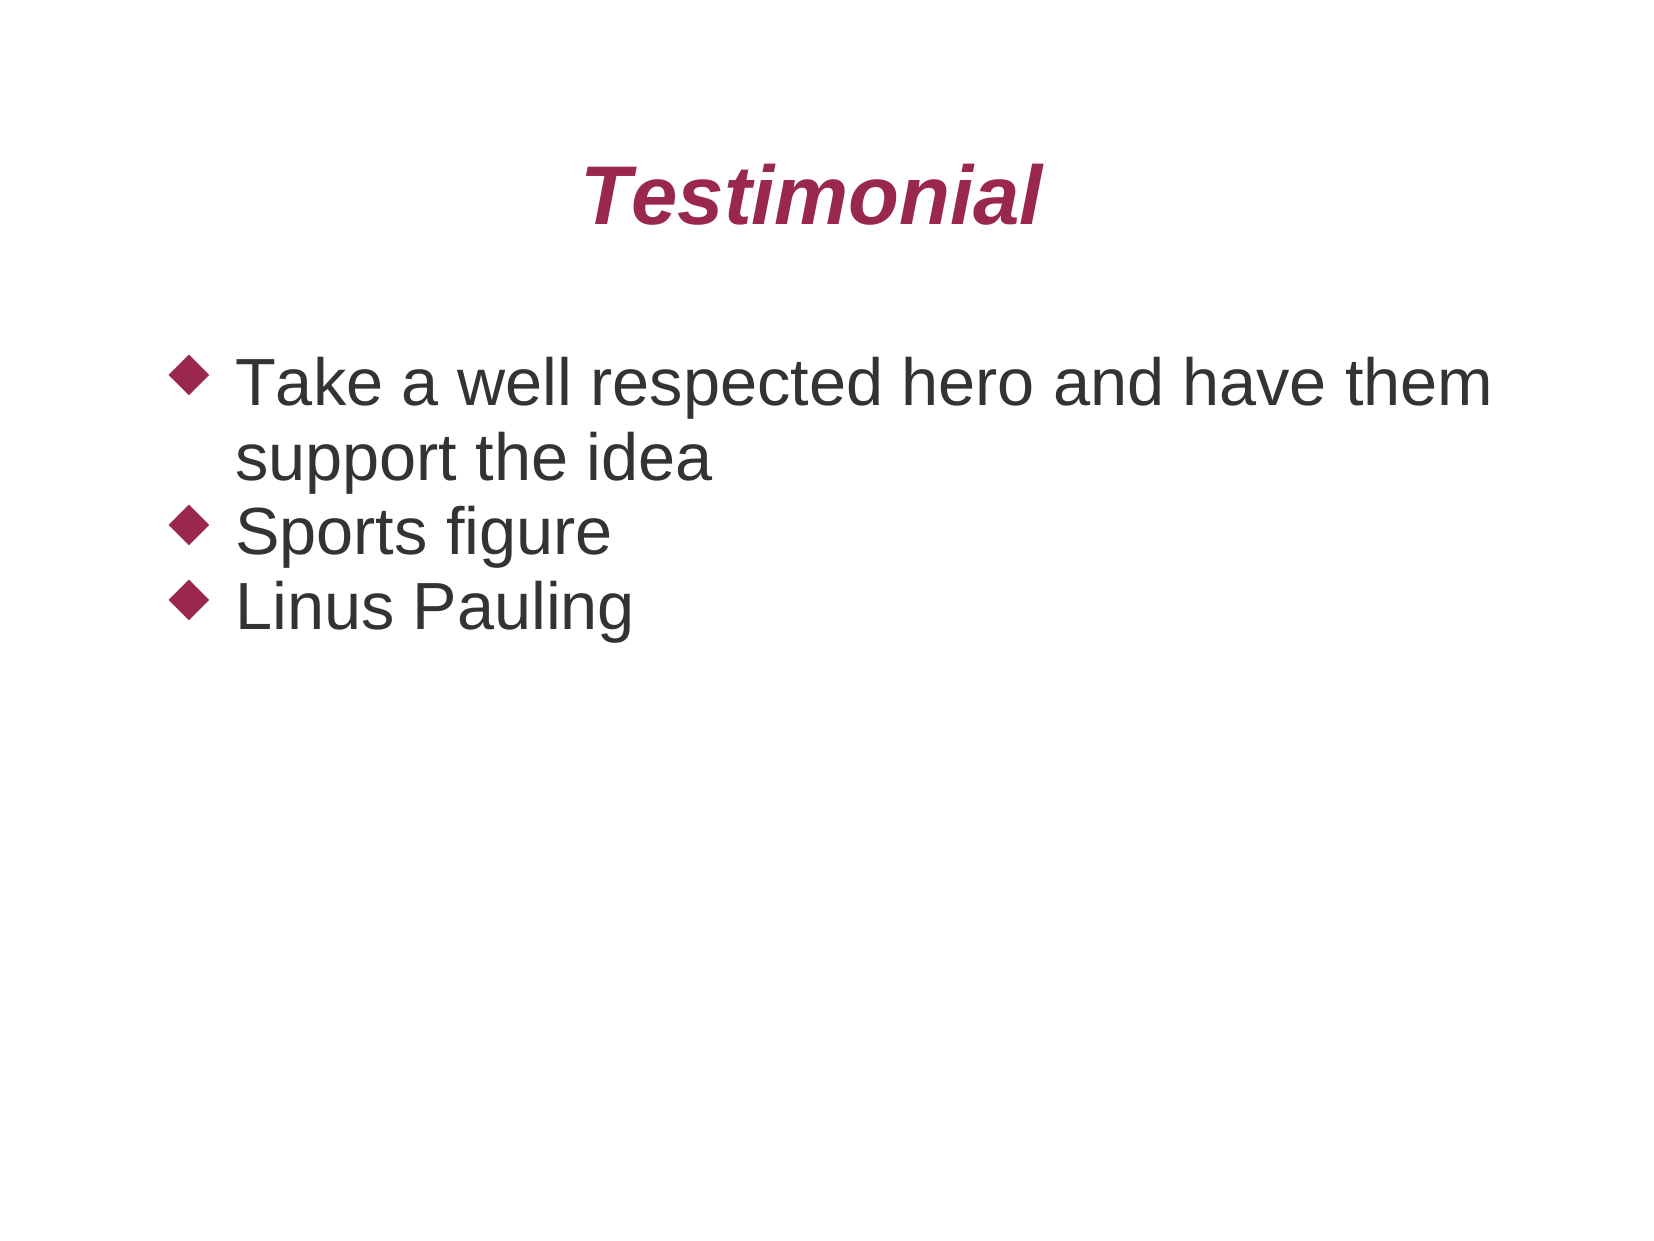

# Testimonial
Take a well respected hero and have them support the idea
Sports figure
Linus Pauling